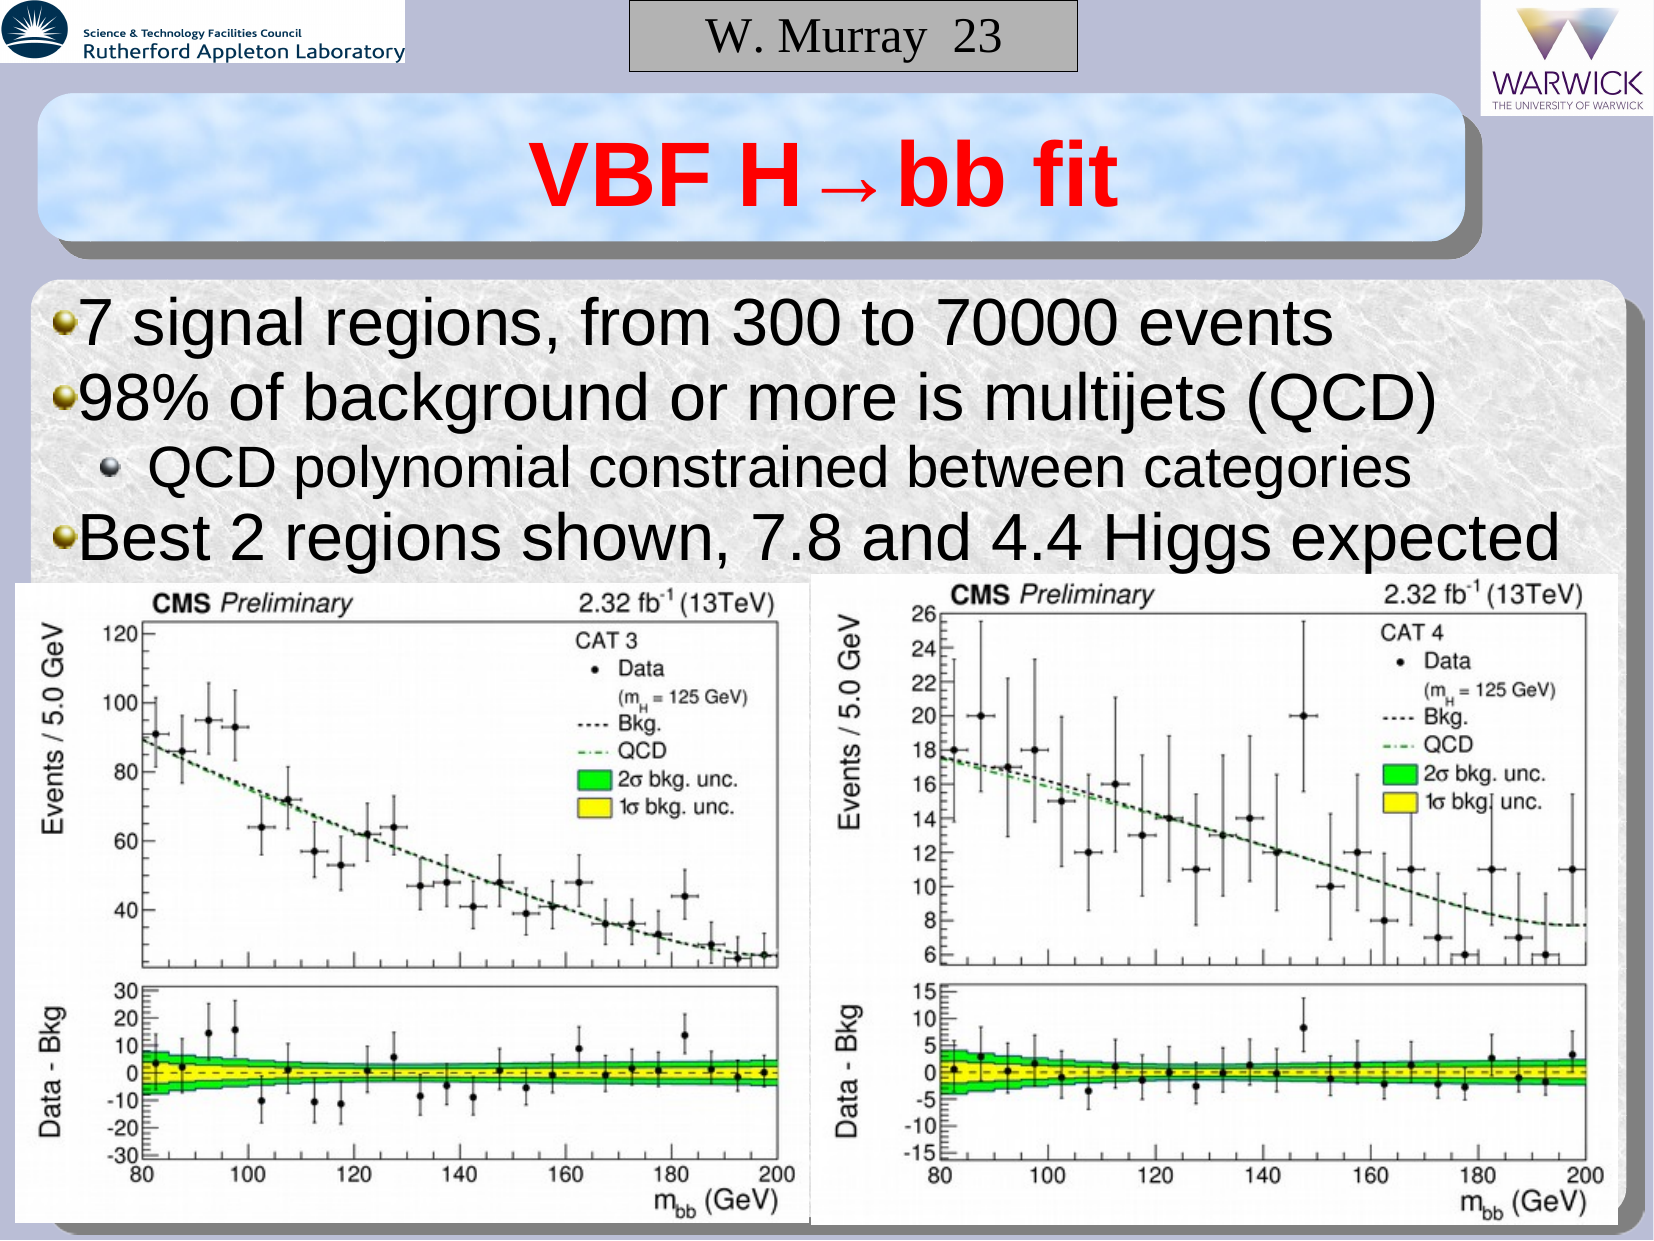

# VBF H→bb fit
7 signal regions, from 300 to 70000 events
98% of background or more is multijets (QCD)
QCD polynomial constrained between categories
Best 2 regions shown, 7.8 and 4.4 Higgs expected